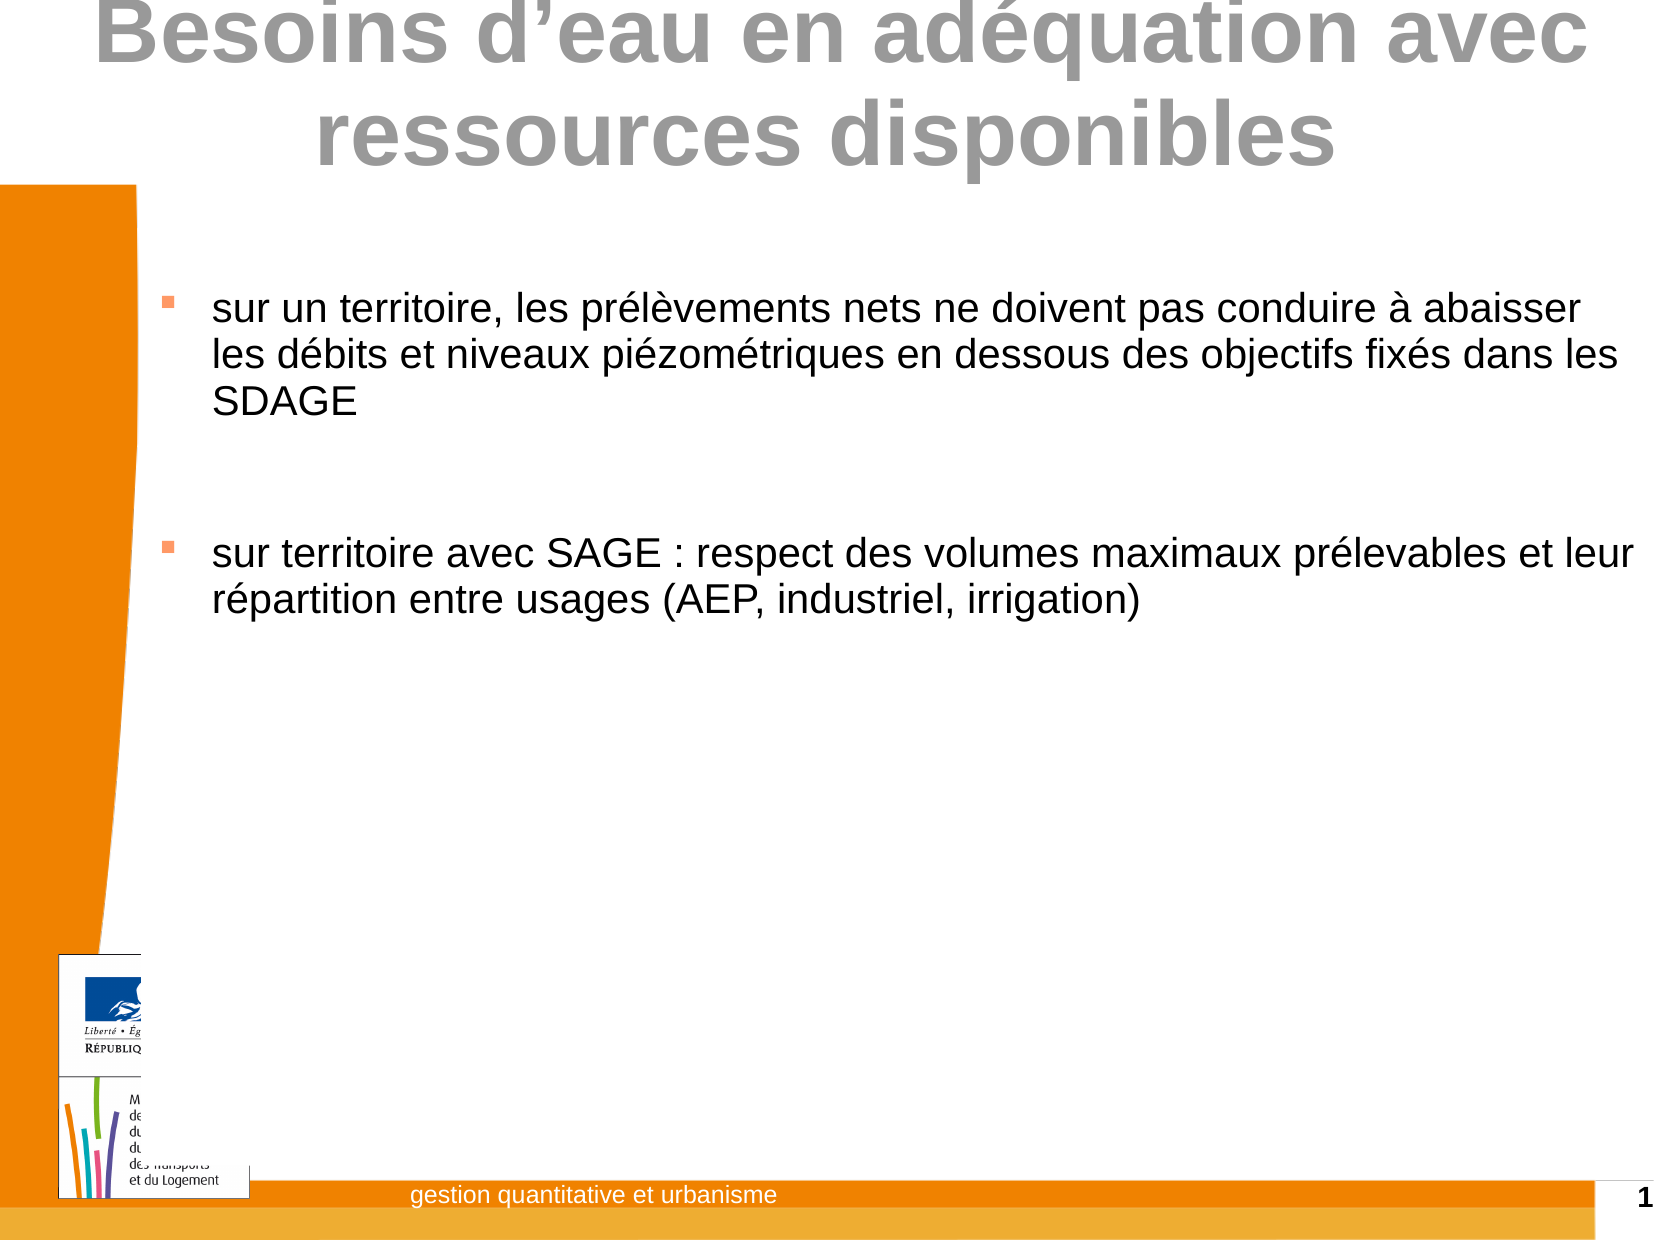

# Besoins d’eau en adéquation avec ressources disponibles
sur un territoire, les prélèvements nets ne doivent pas conduire à abaisser les débits et niveaux piézométriques en dessous des objectifs fixés dans les SDAGE
sur territoire avec SAGE : respect des volumes maximaux prélevables et leur répartition entre usages (AEP, industriel, irrigation)
avril 2019
gestion quantitative et urbanisme
1